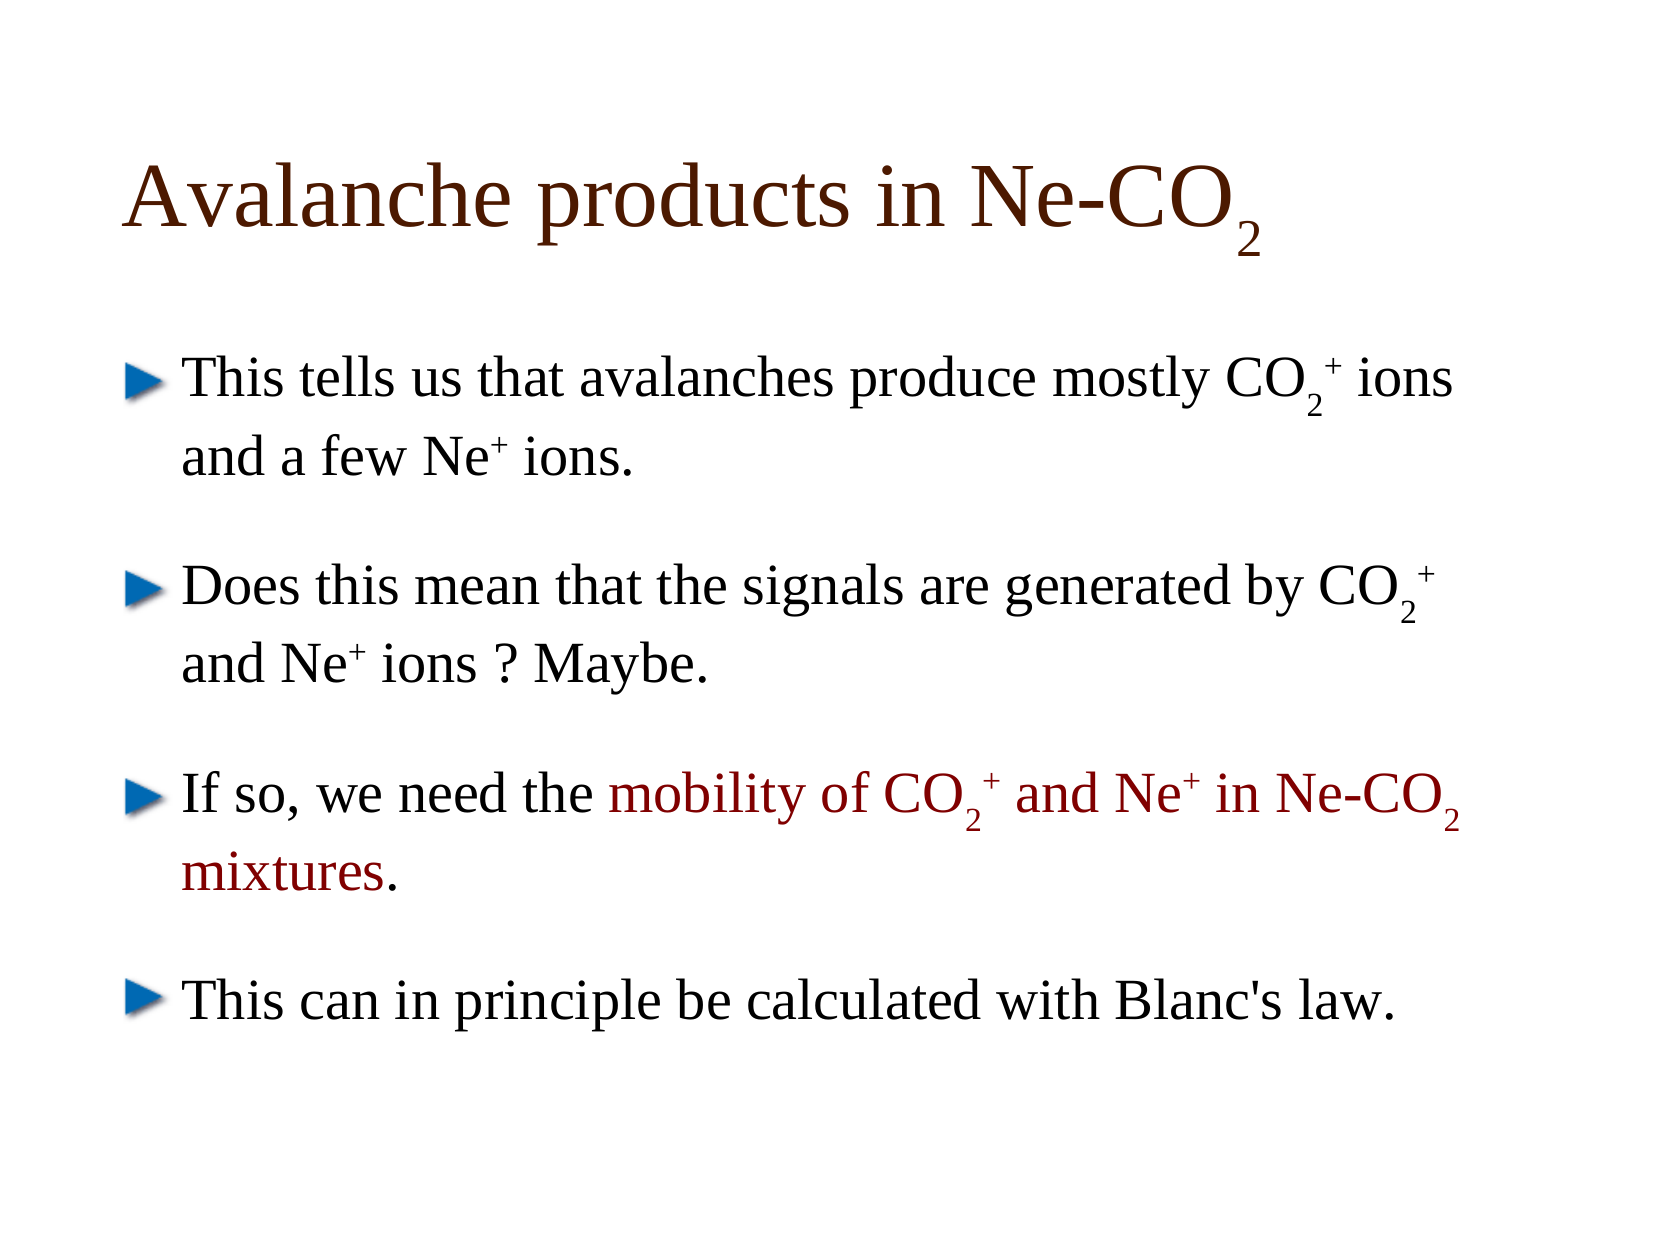

# Avalanche products in Ne-CO2
This tells us that avalanches produce mostly CO2+ ions and a few Ne+ ions.
Does this mean that the signals are generated by CO2+ and Ne+ ions ? Maybe.
If so, we need the mobility of CO2+ and Ne+ in Ne-CO2 mixtures.
This can in principle be calculated with Blanc's law.